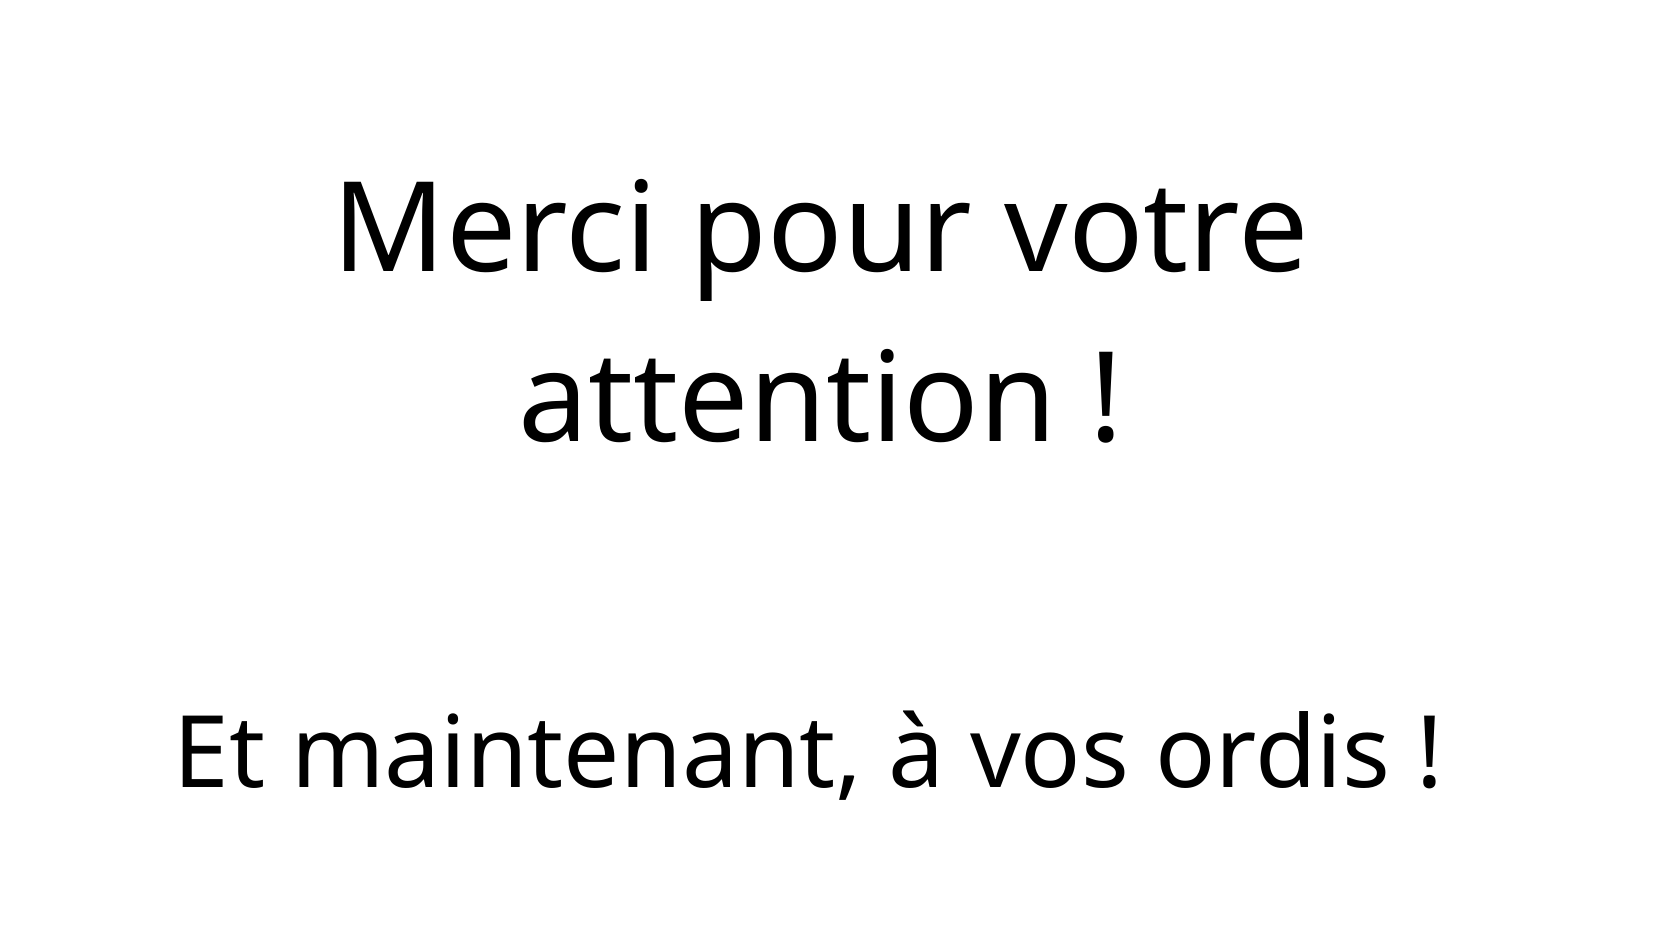

Merci pour votre attention !
Et maintenant, à vos ordis !